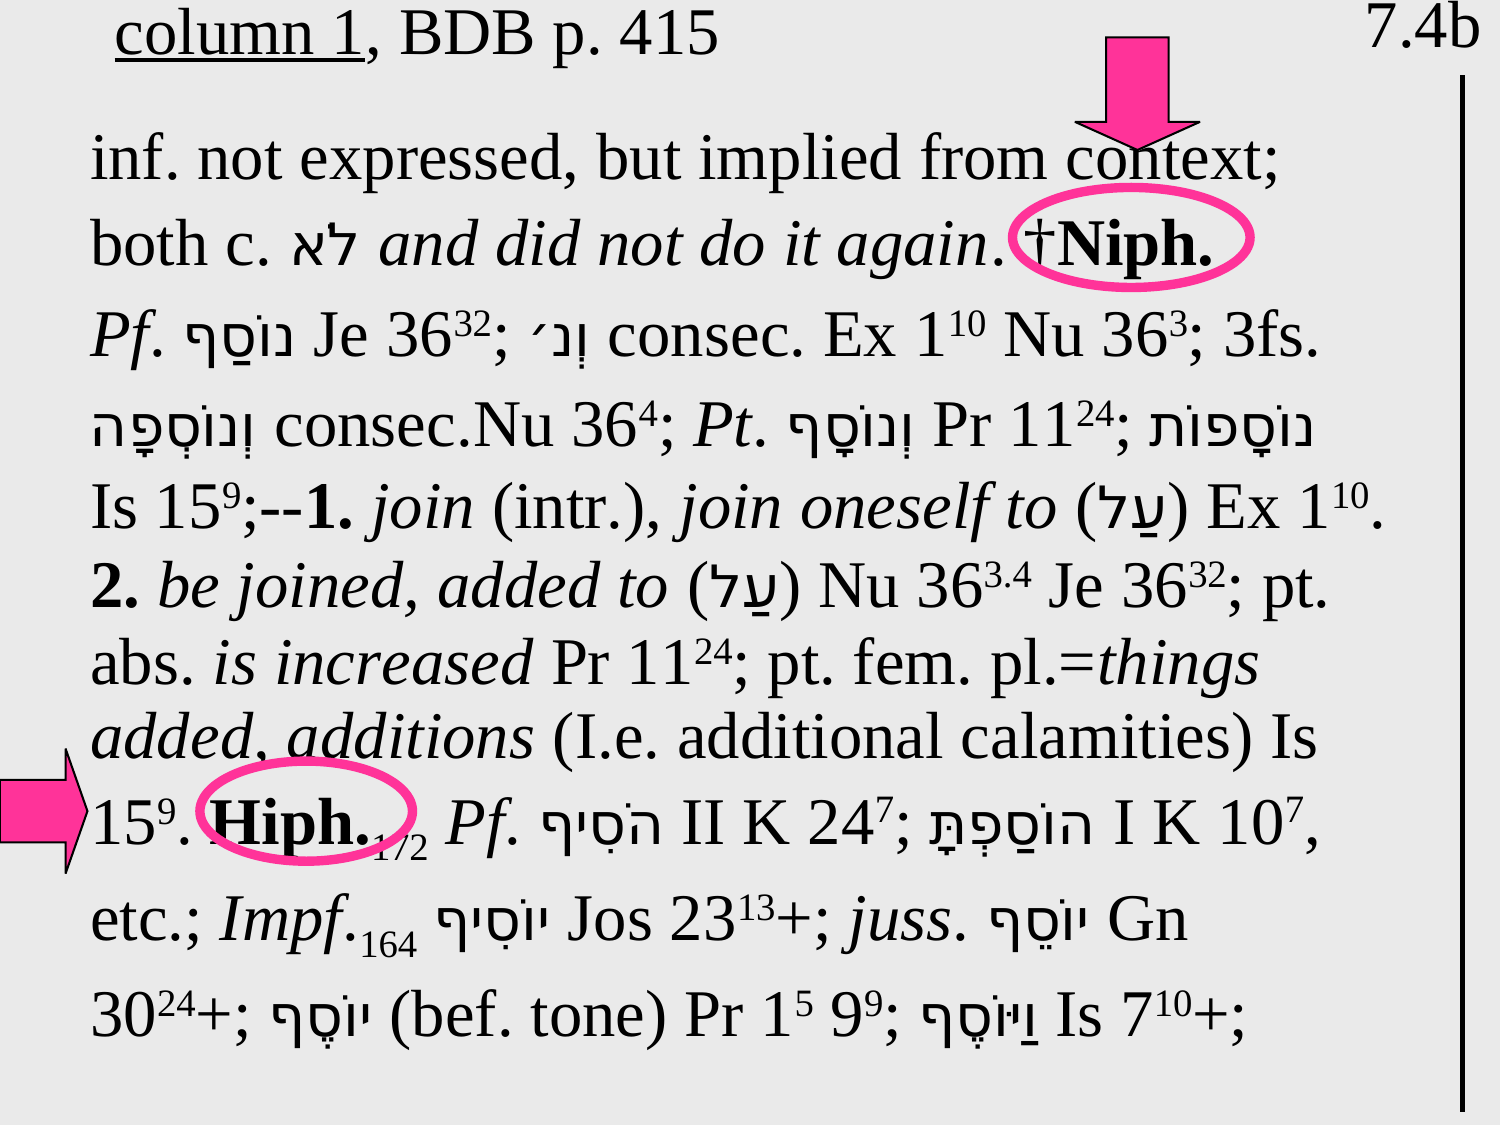

7.4b
column 1, BDB p. 415
inf. not expressed, but implied from context;
both c. לֹא and did not do it again. †Niph.
Pf. נוֹסַף Je 3632; וְנ׳ consec. Ex 110 Nu 363; 3fs.
וְנוֹסְפָה consec.Nu 364; Pt. וְנוֹסָף Pr 1124; נוֹסָפוֹת
Is 159;--1. join (intr.), join oneself to (עַל) Ex 110.
2. be joined, added to (עַל) Nu 363.4 Je 3632; pt.
abs. is increased Pr 1124; pt. fem. pl.=things
added, additions (I.e. additional calamities) Is
159. Hiph.172 Pf. הֹסִיף II K 247; הוֹסַפְתָּ I K 107,
etc.; Impf.164 יוֹסִיף Jos 2313+; juss. יוֹסֵף Gn
3024+; יוֹסֶף (bef. tone) Pr 15 99; וַיּוֹסֶף Is 710+;